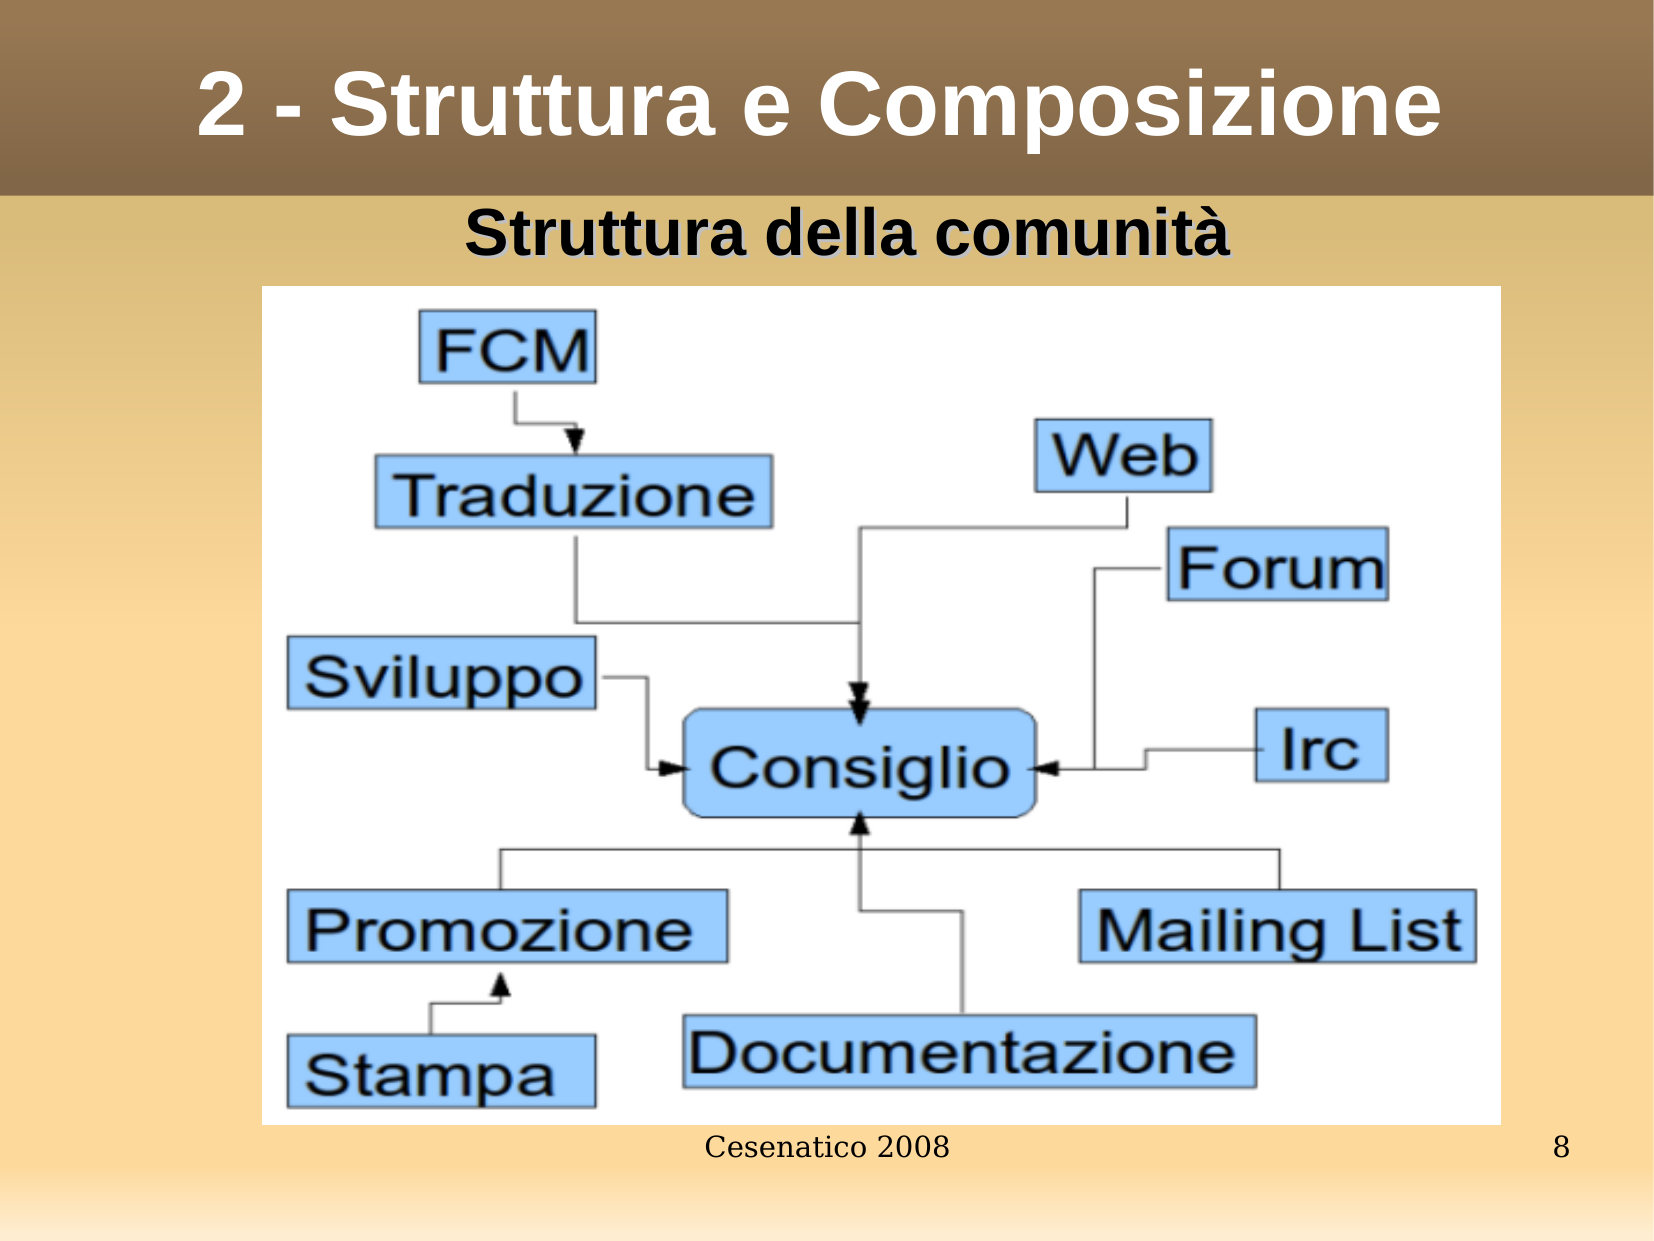

# 2 - Struttura e Composizione
Struttura della comunità
Cesenatico 2008
8